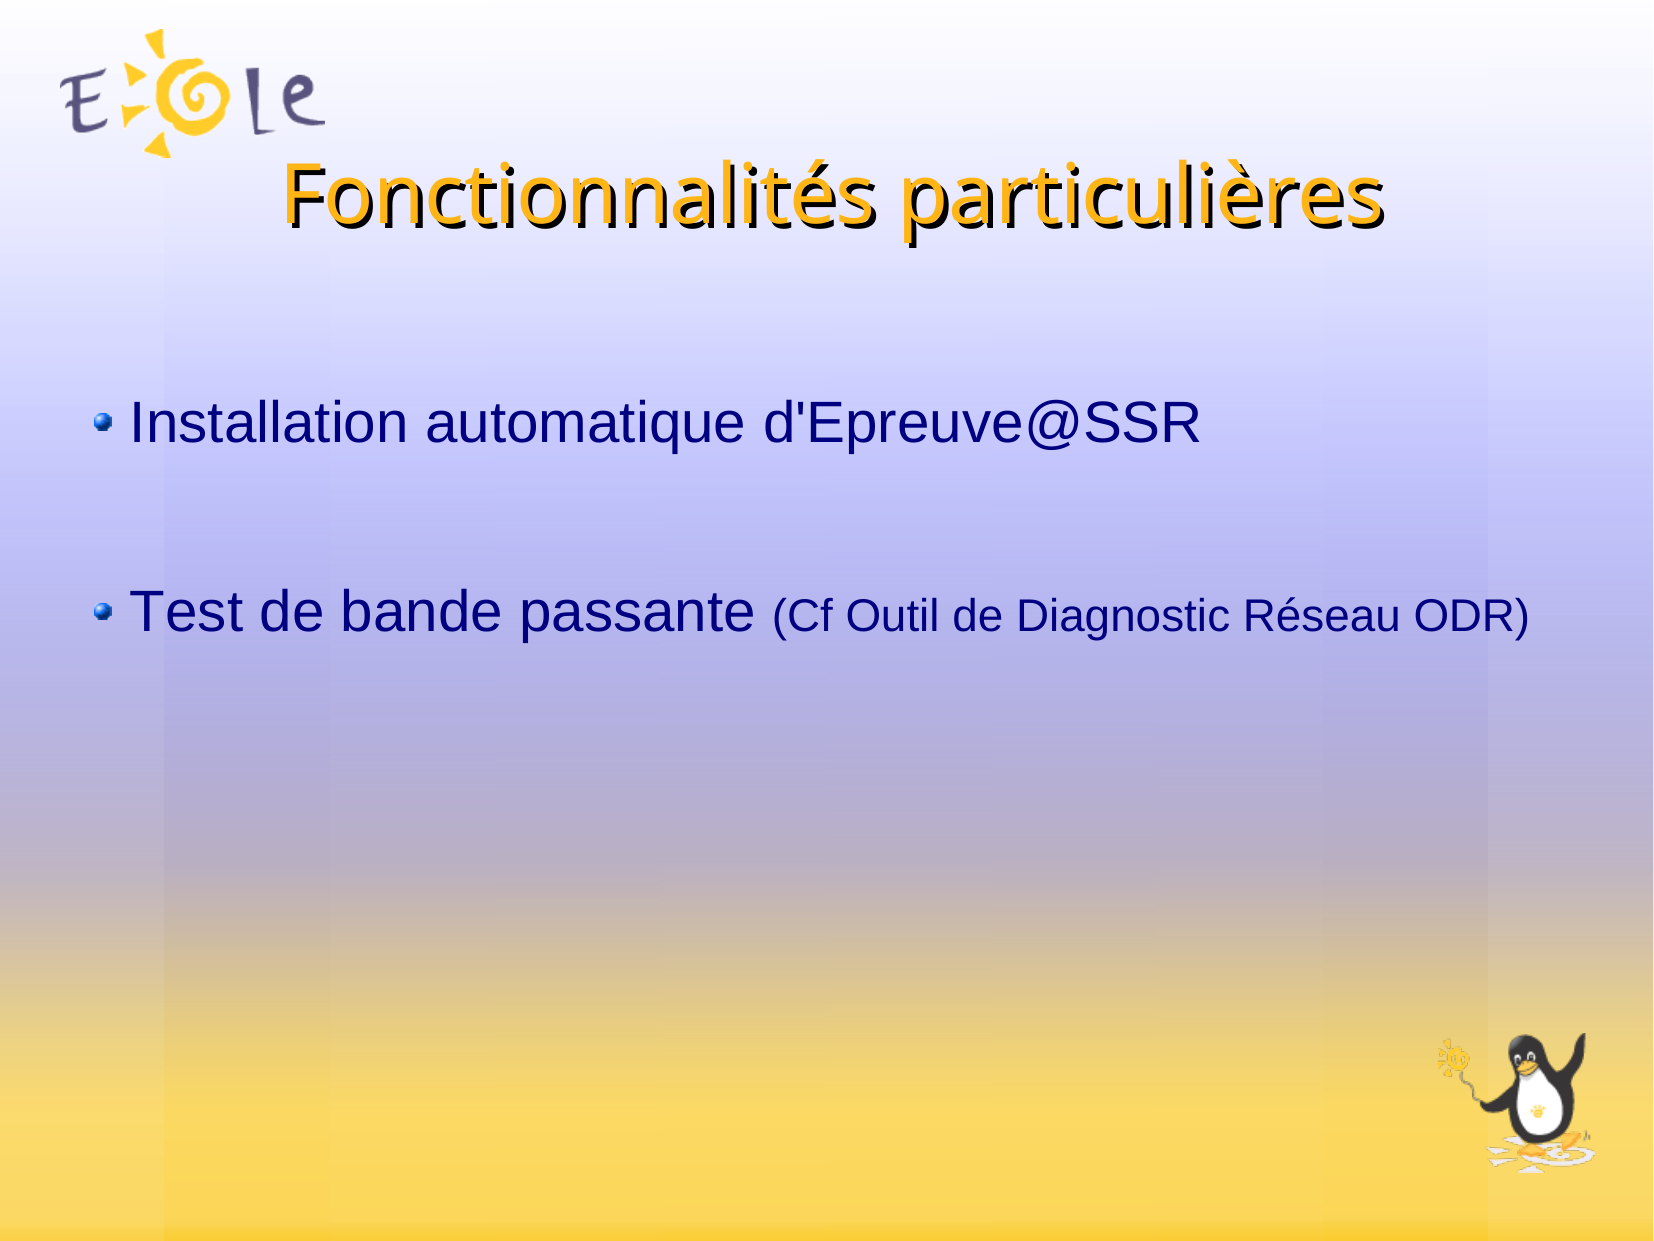

# Fonctionnalités particulières
Installation automatique d'Epreuve@SSR
Test de bande passante (Cf Outil de Diagnostic Réseau ODR)